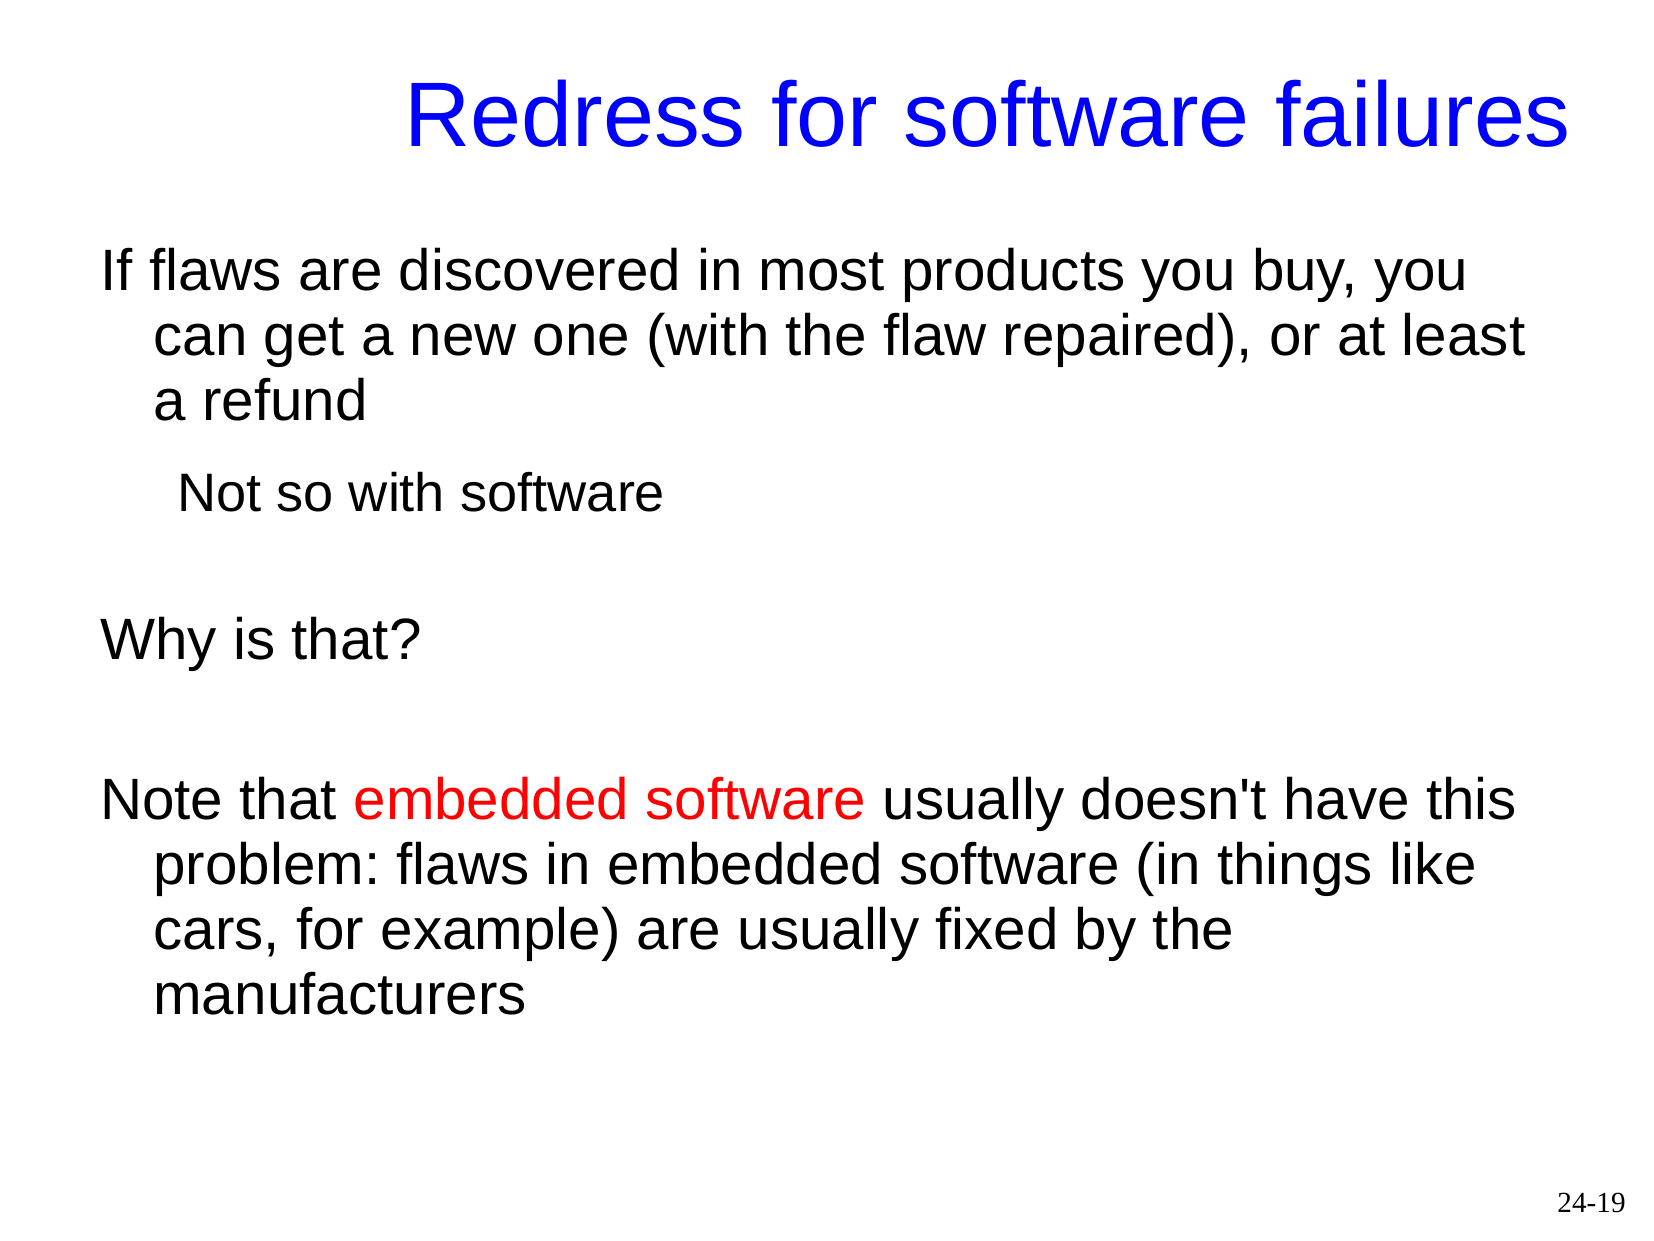

# Redress for software failures
If flaws are discovered in most products you buy, you can get a new one (with the flaw repaired), or at least a refund
Not so with software
Why is that?
Note that embedded software usually doesn't have this problem: flaws in embedded software (in things like cars, for example) are usually fixed by the manufacturers